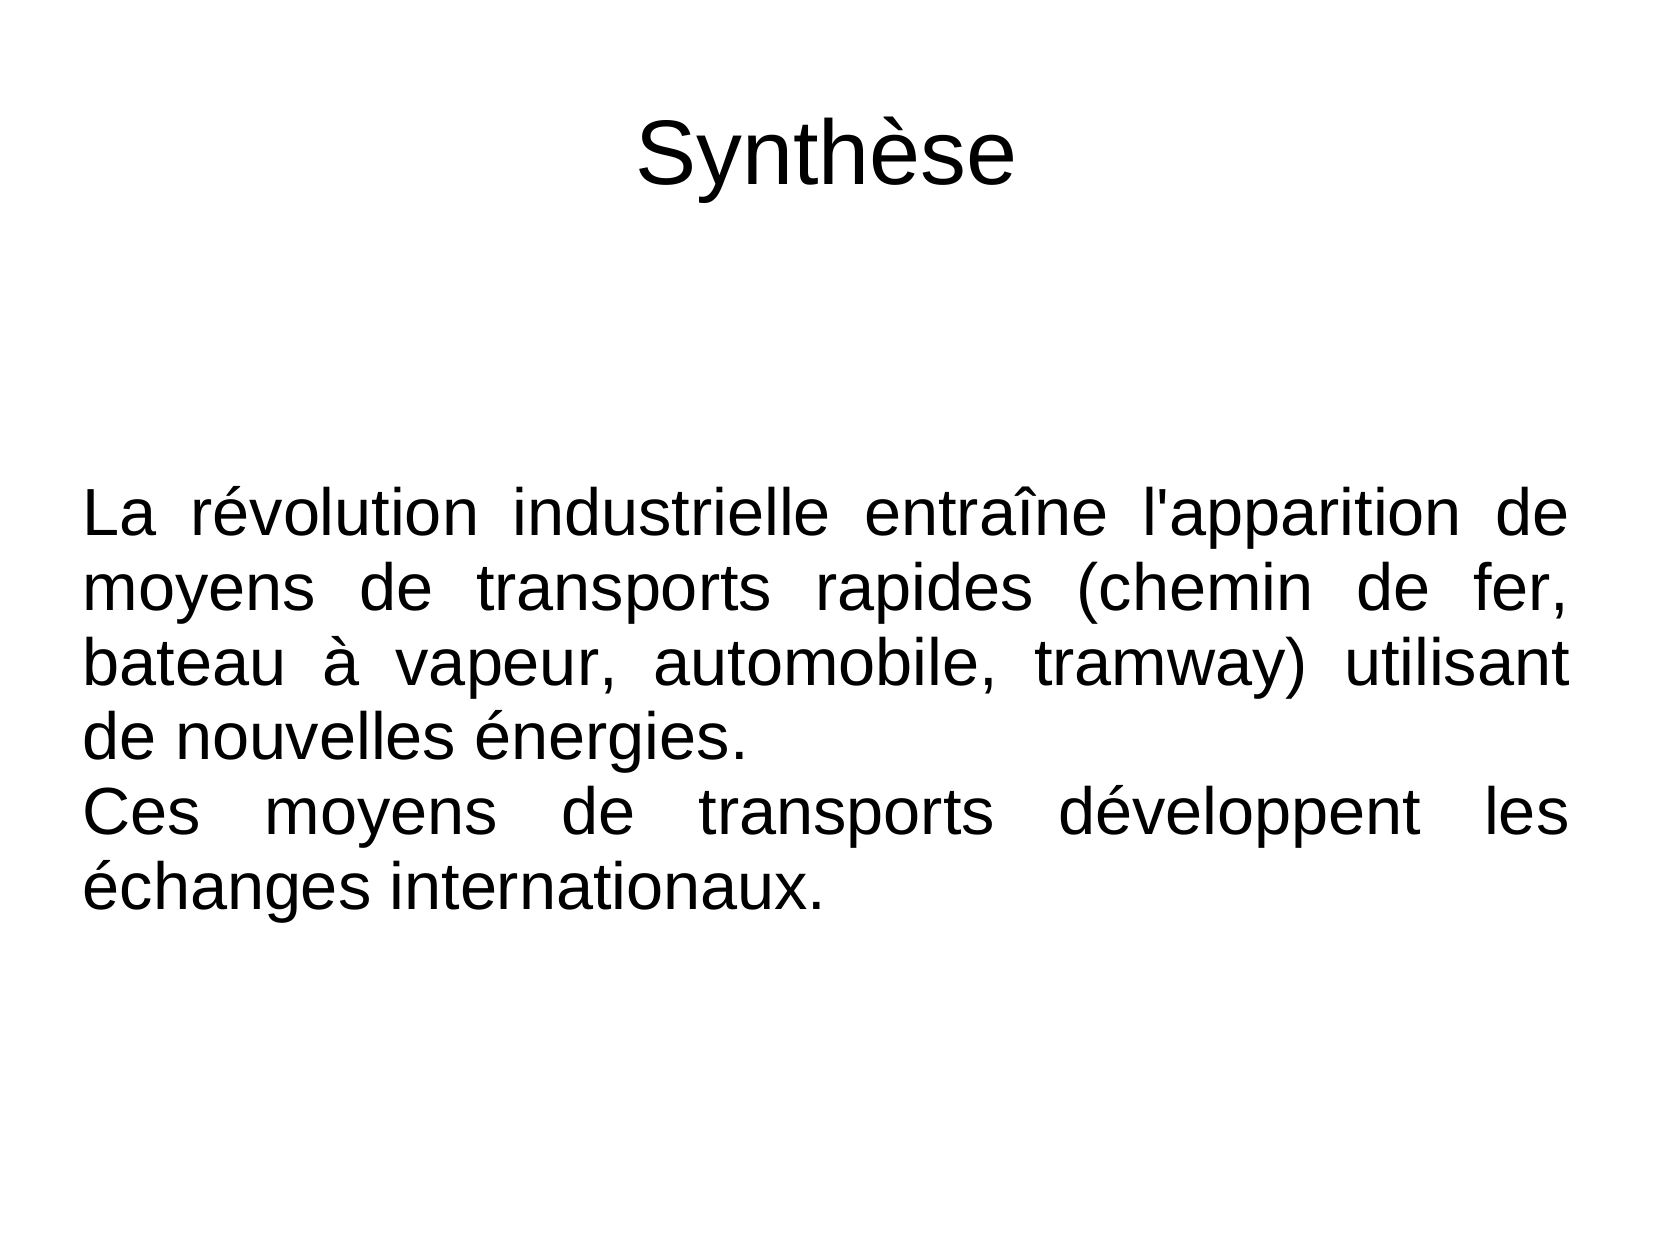

# Synthèse
La révolution industrielle entraîne l'apparition de moyens de transports rapides (chemin de fer, bateau à vapeur, automobile, tramway) utilisant de nouvelles énergies.
Ces moyens de transports développent les échanges internationaux.